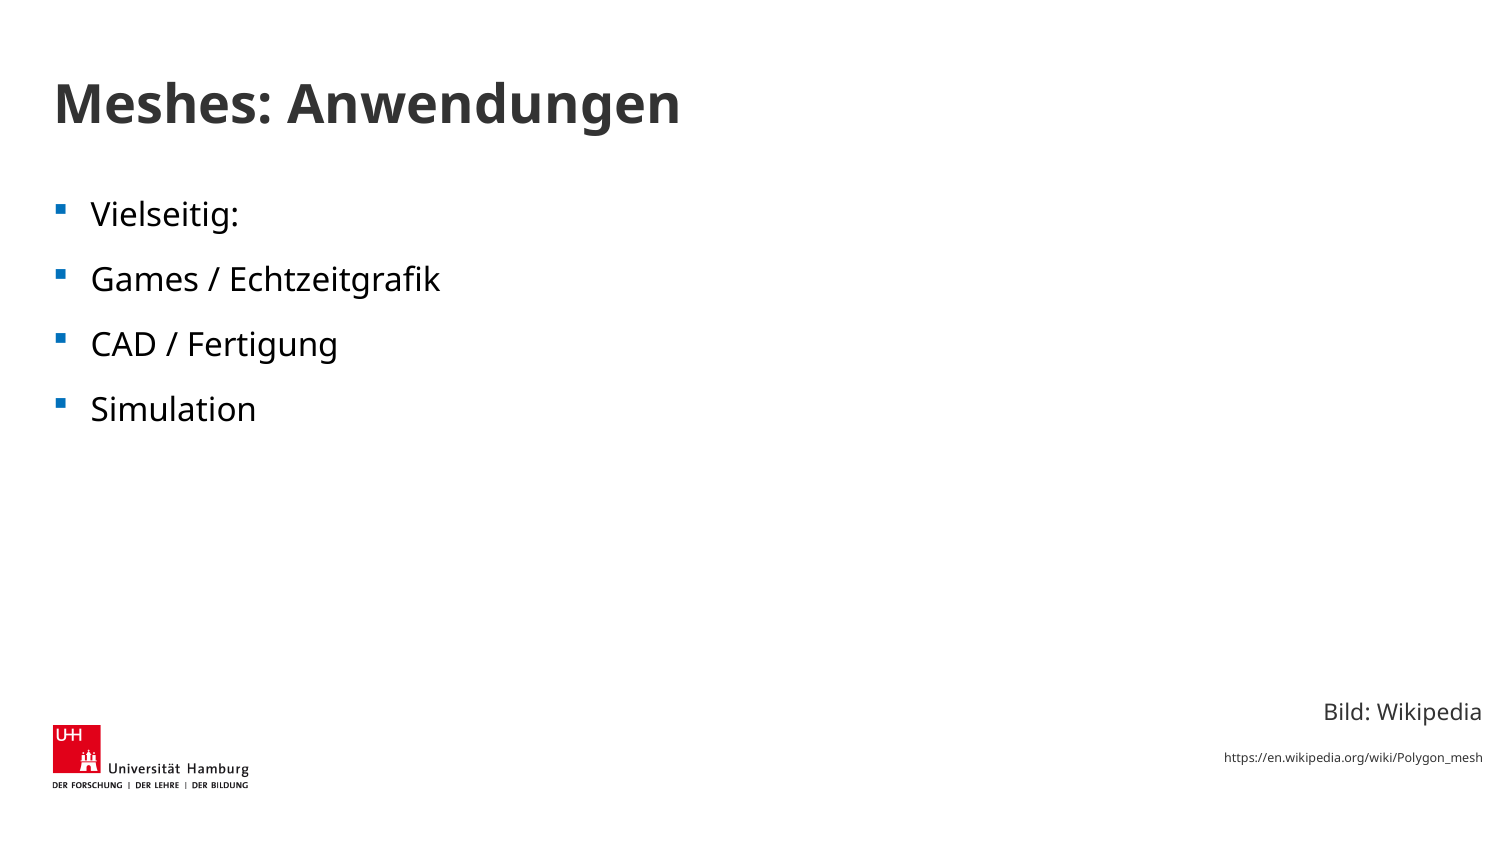

# Meshes: Anwendungen
Vielseitig:
Games / Echtzeitgrafik
CAD / Fertigung
Simulation
Bild: Wikipedia
https://en.wikipedia.org/wiki/Polygon_mesh